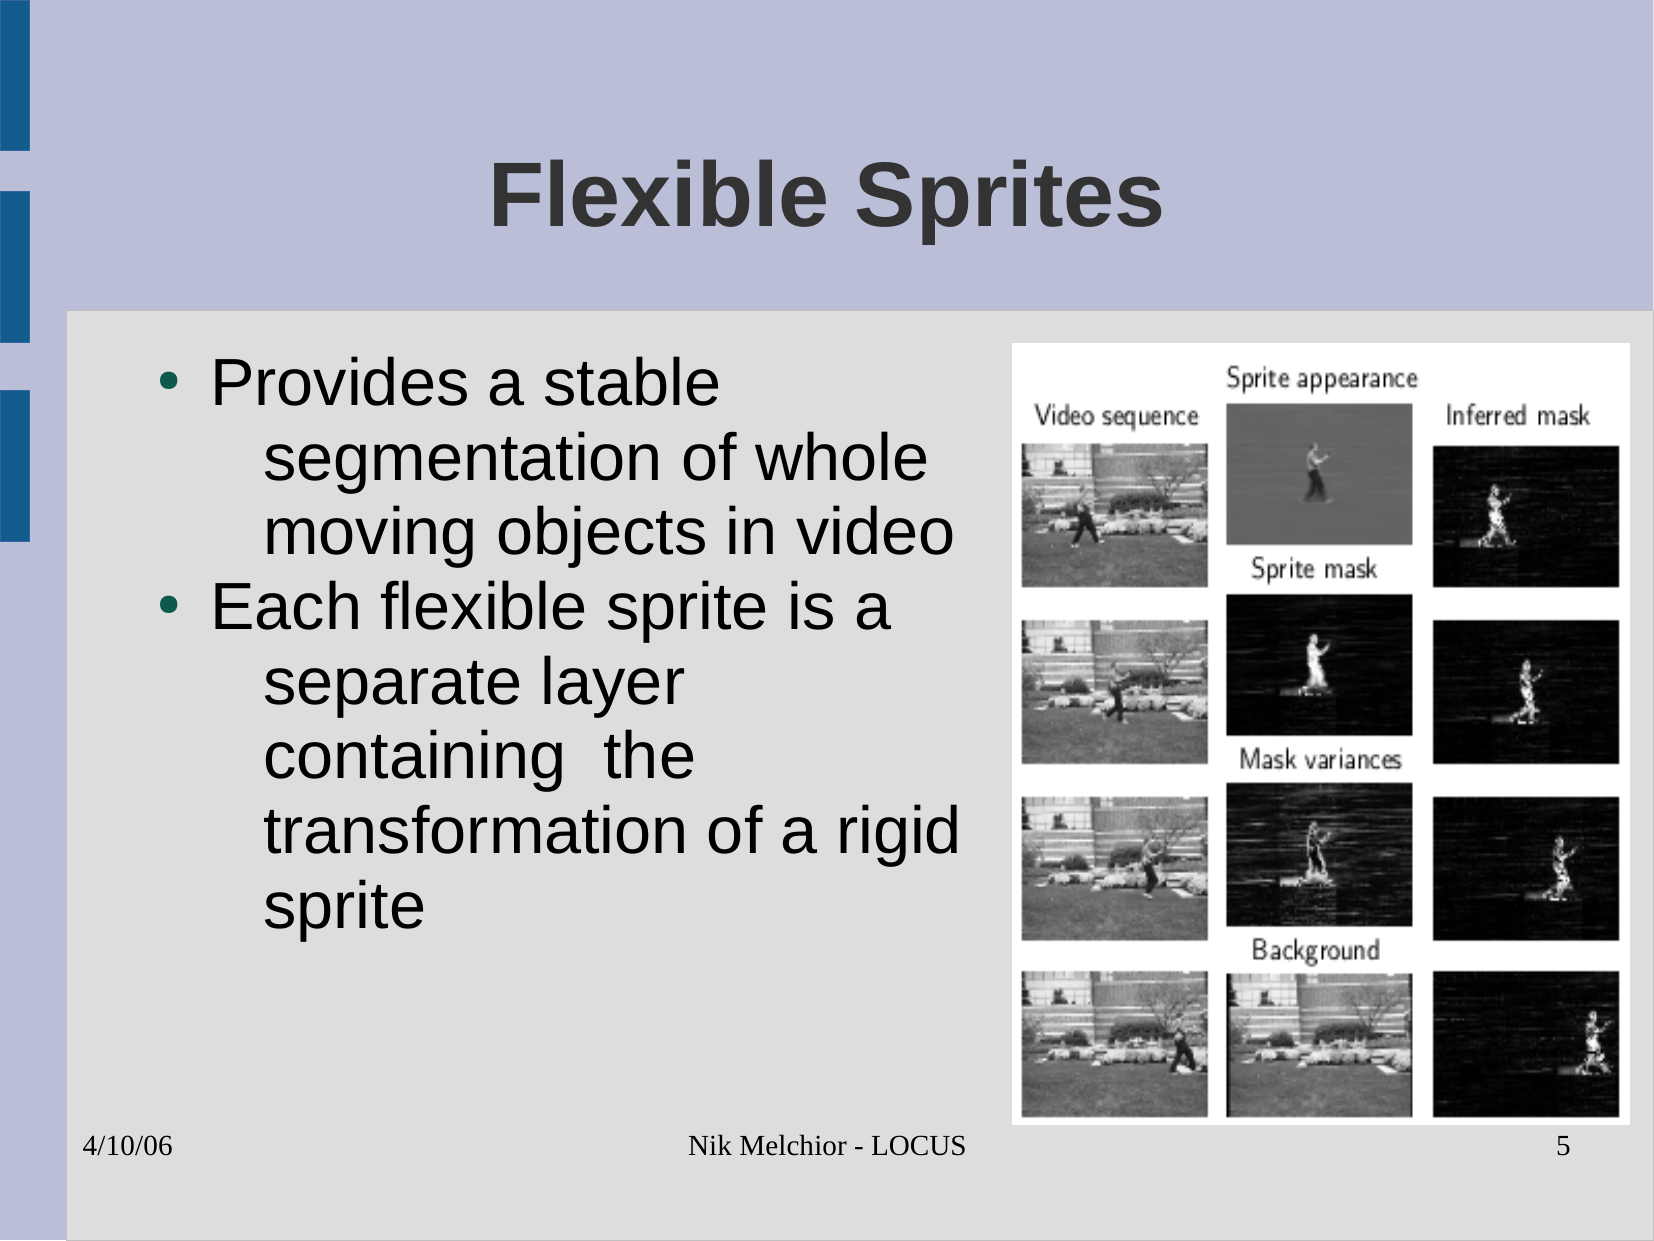

# Flexible Sprites
Provides a stable segmentation of whole moving objects in video
Each flexible sprite is a separate layer containing the transformation of a rigid sprite
4/10/06
Nik Melchior - LOCUS
5